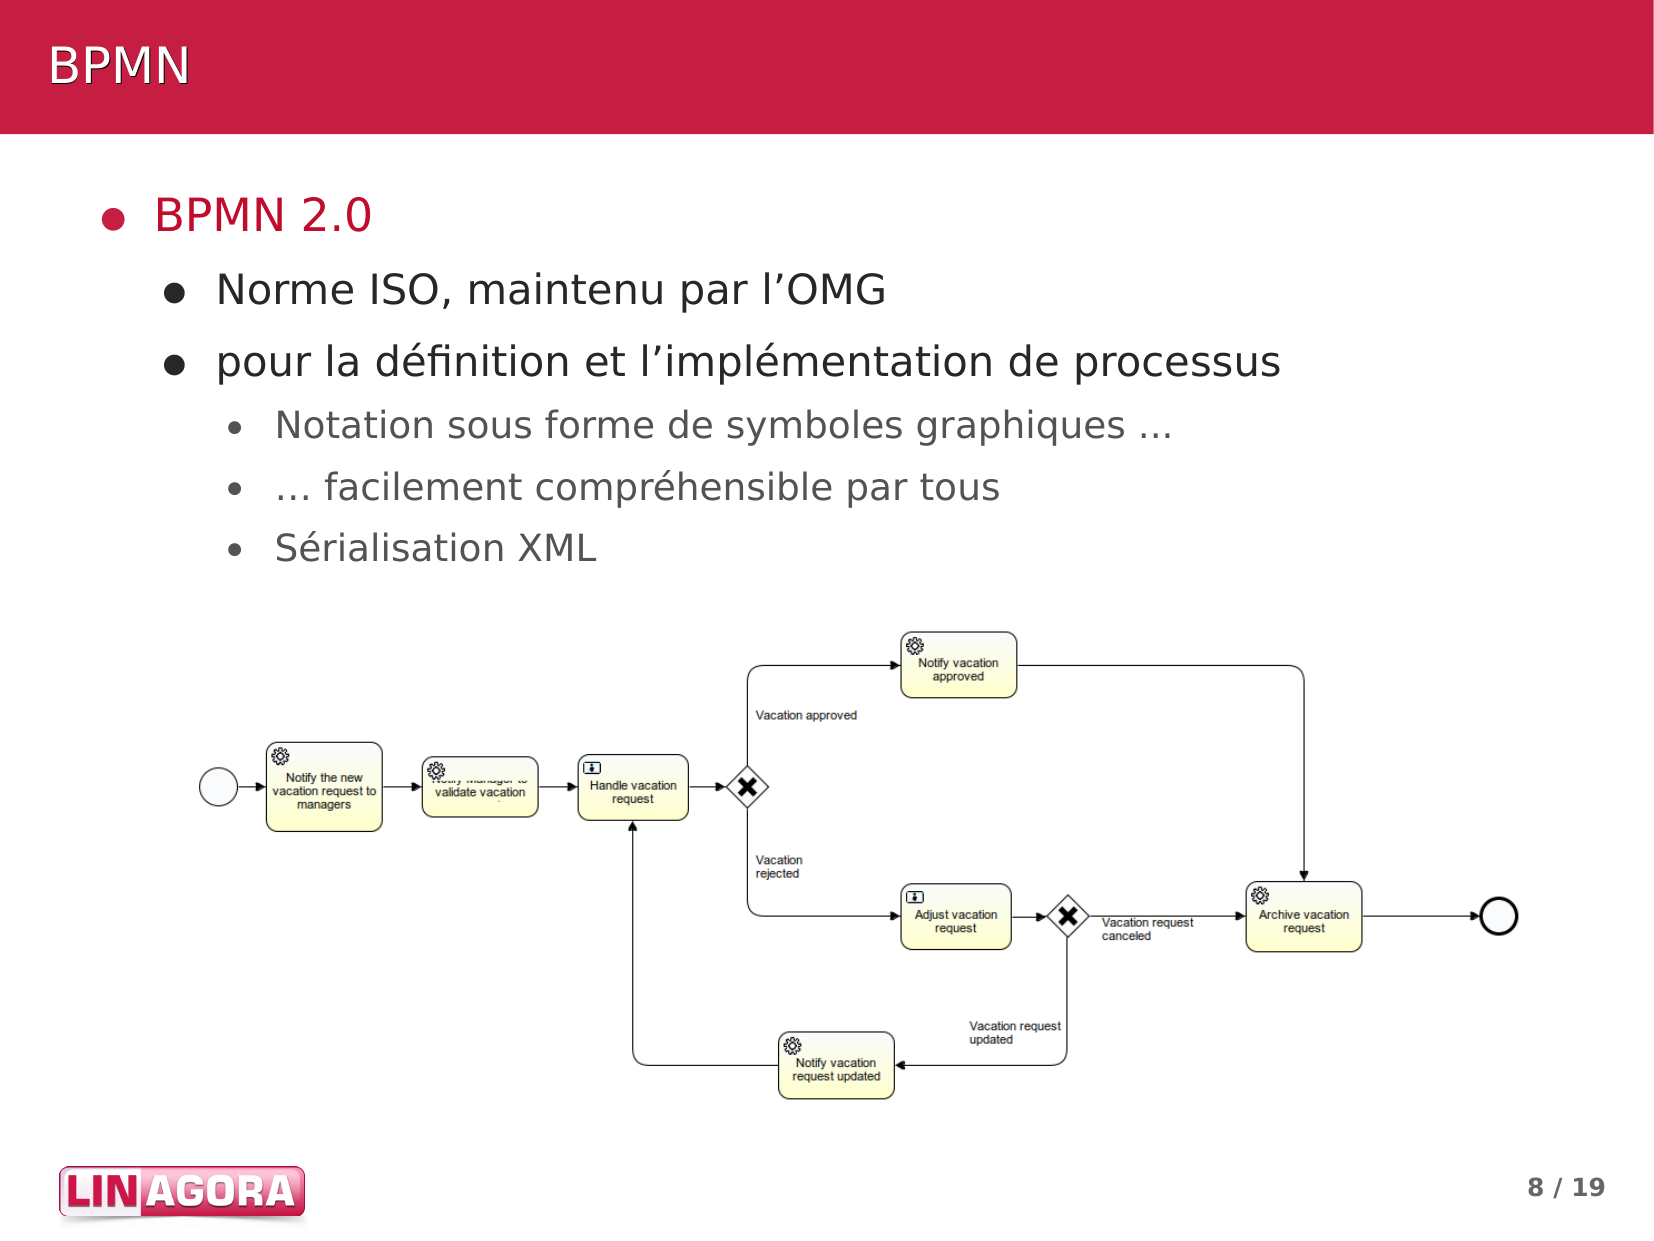

# BPMN
BPMN 2.0
Norme ISO, maintenu par l’OMG
pour la définition et l’implémentation de processus
Notation sous forme de symboles graphiques ...
… facilement compréhensible par tous
Sérialisation XML